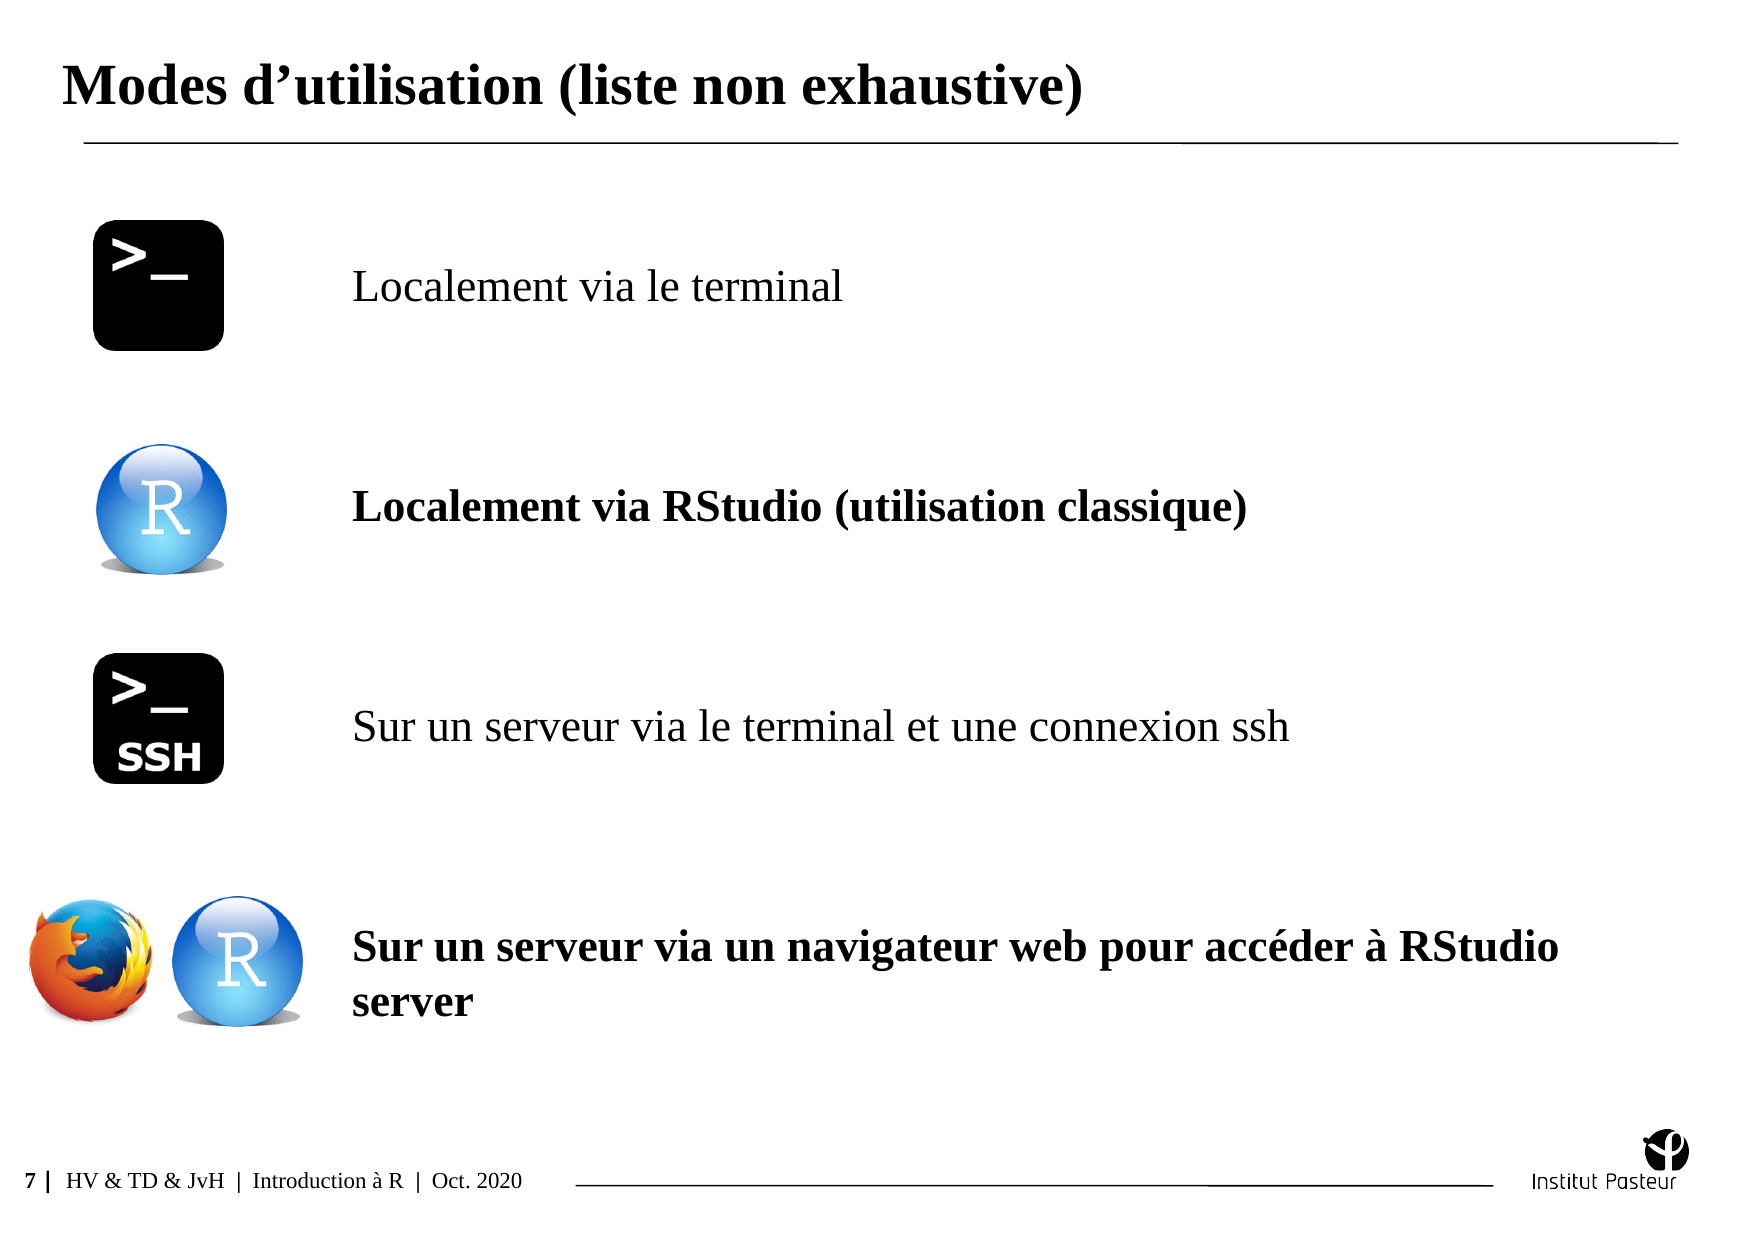

Modes d’utilisation (liste non exhaustive)
Localement via le terminal
Localement via RStudio (utilisation classique)
Sur un serveur via le terminal et une connexion ssh
Sur un serveur via un navigateur web pour accéder à RStudio server